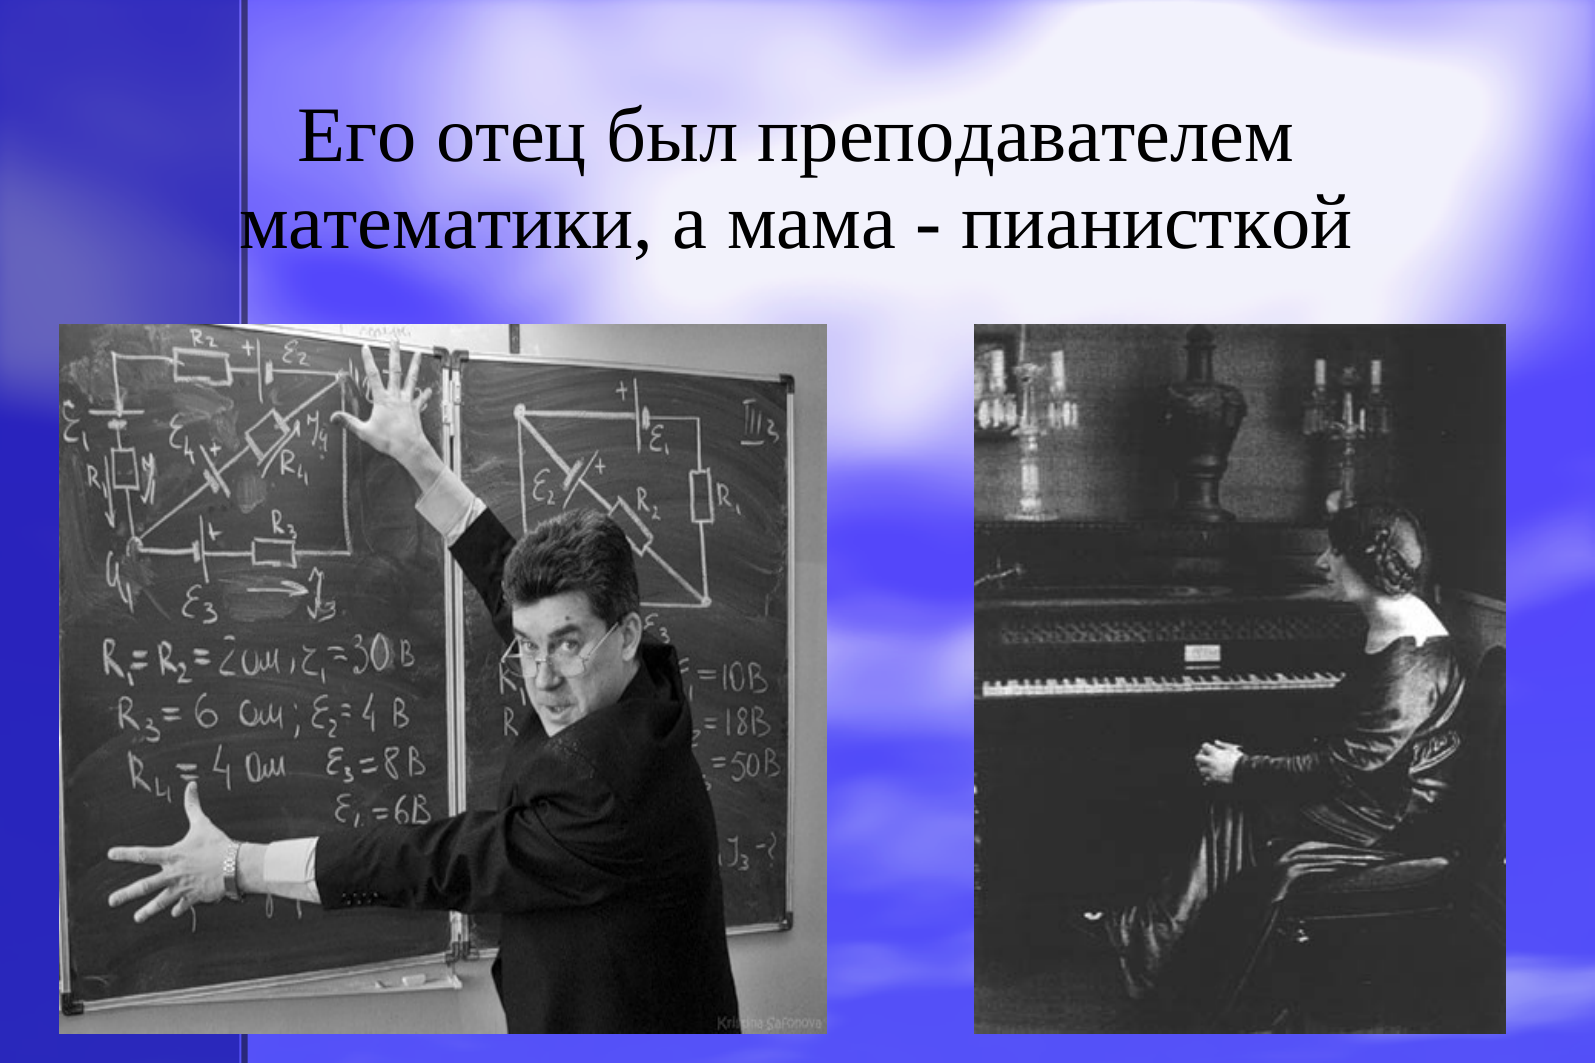

# Его отец был преподавателем математики, а мама - пианисткой